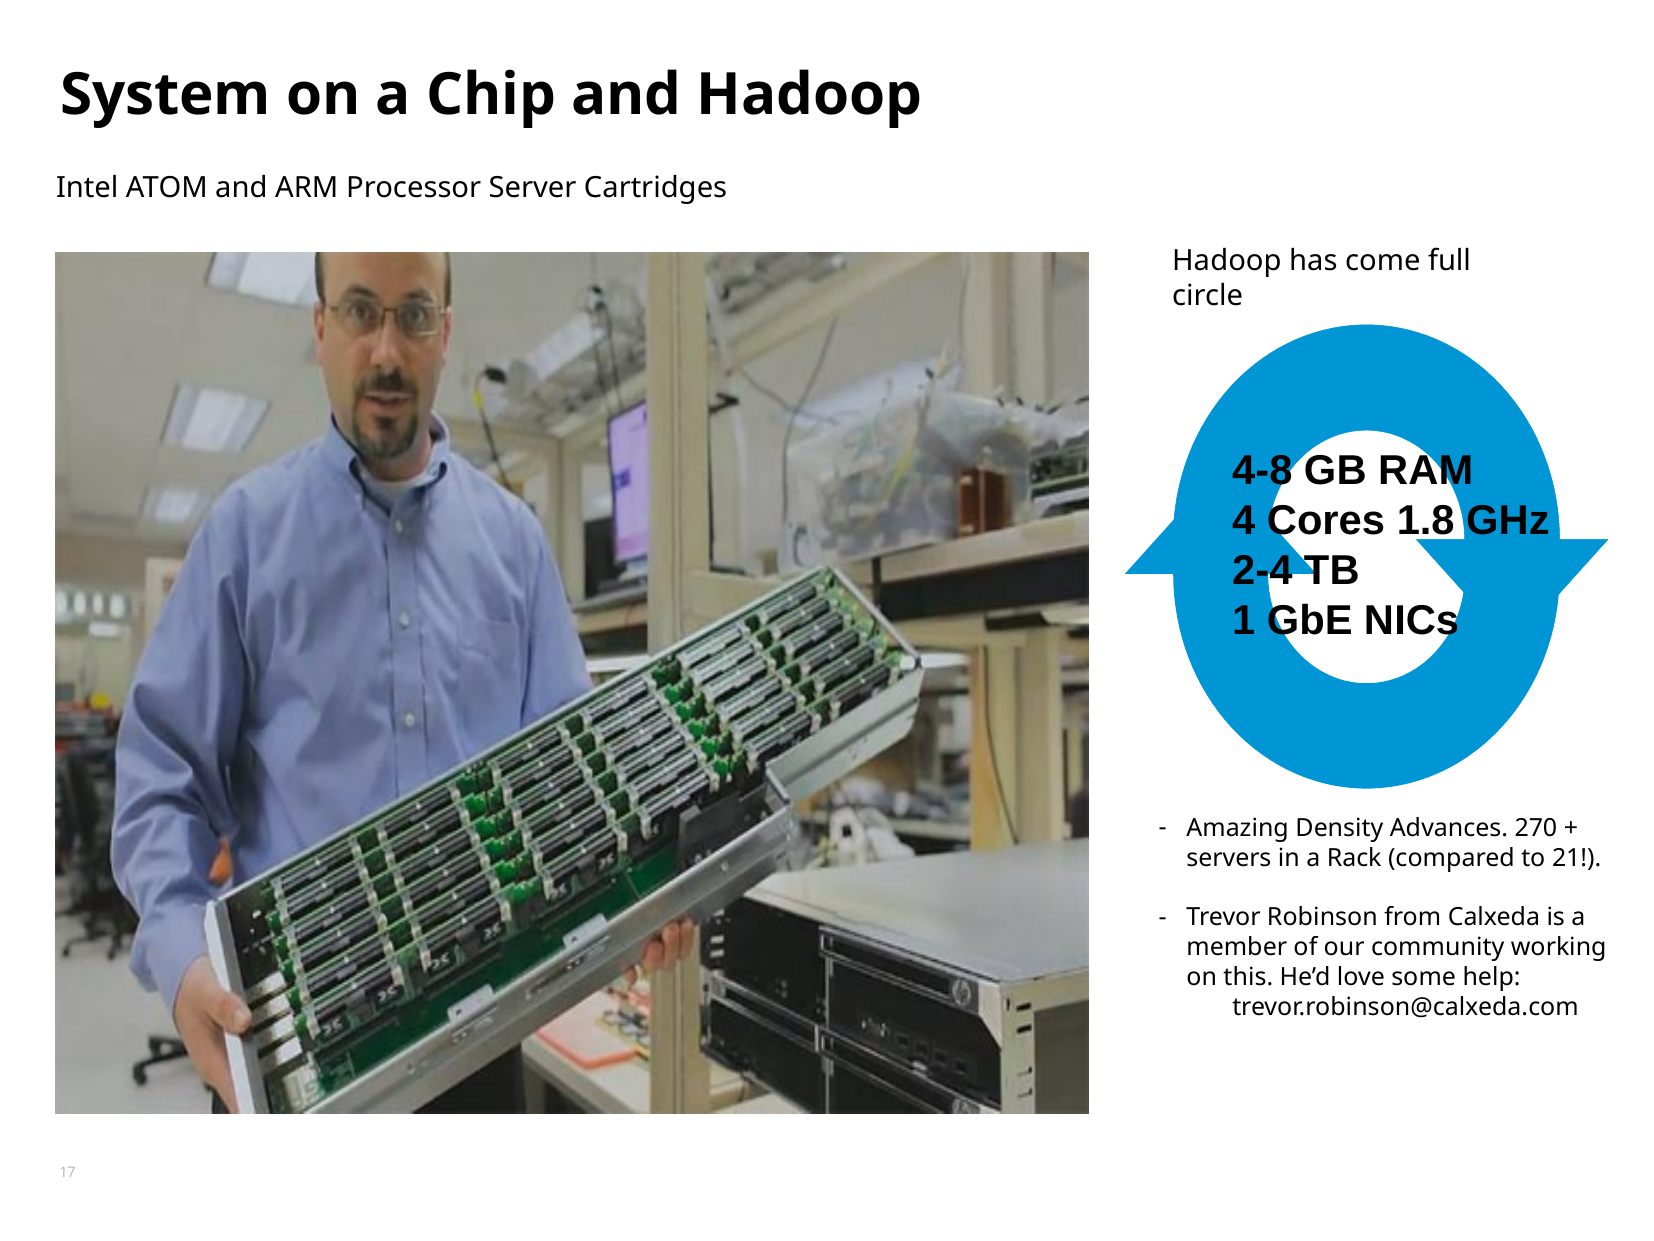

# System on a Chip and Hadoop
Intel ATOM and ARM Processor Server Cartridges
Hadoop has come full circle
4-8 GB RAM
4 Cores 1.8 GHz
2-4 TB
1 GbE NICs
Amazing Density Advances. 270 + servers in a Rack (compared to 21!).
Trevor Robinson from Calxeda is a member of our community working on this. He’d love some help:
	trevor.robinson@calxeda.com